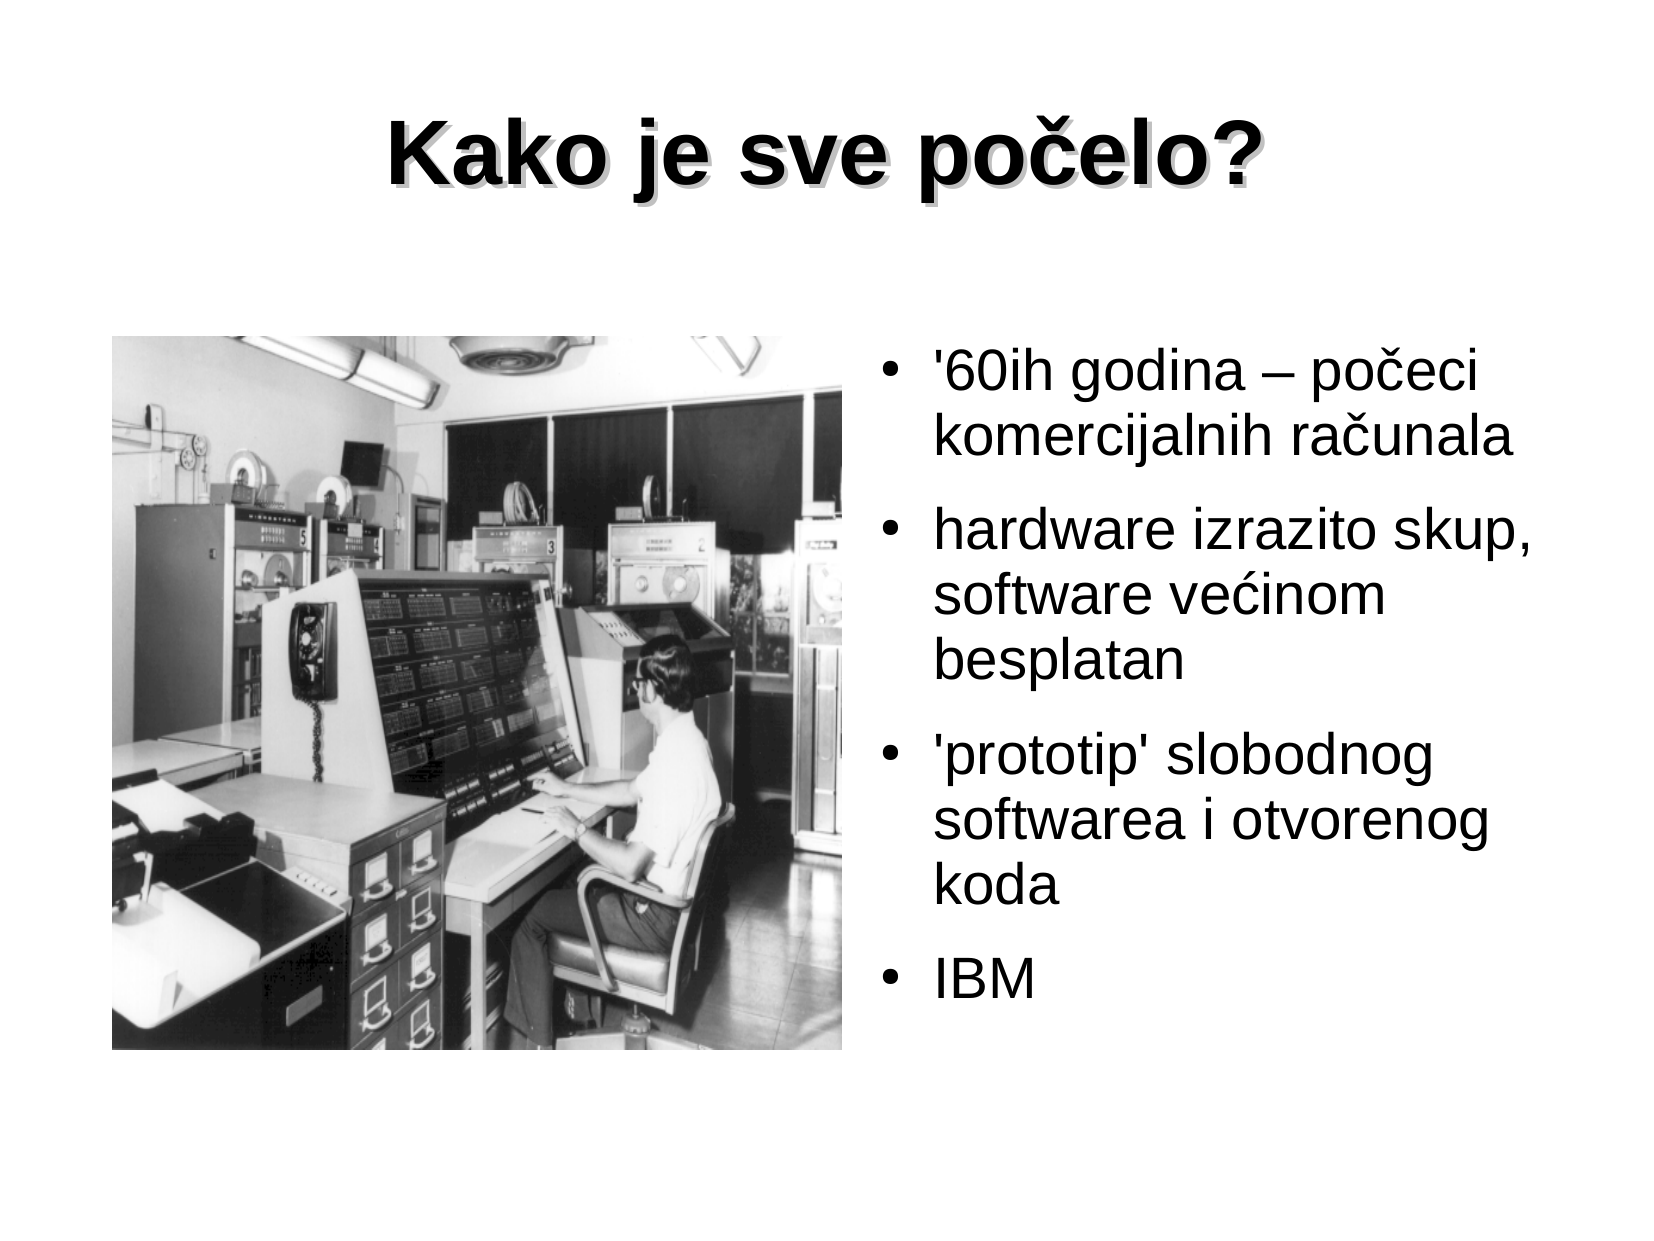

# Kako je sve počelo?
'60ih godina – počeci komercijalnih računala
hardware izrazito skup, software većinom besplatan
'prototip' slobodnog softwarea i otvorenog koda
IBM